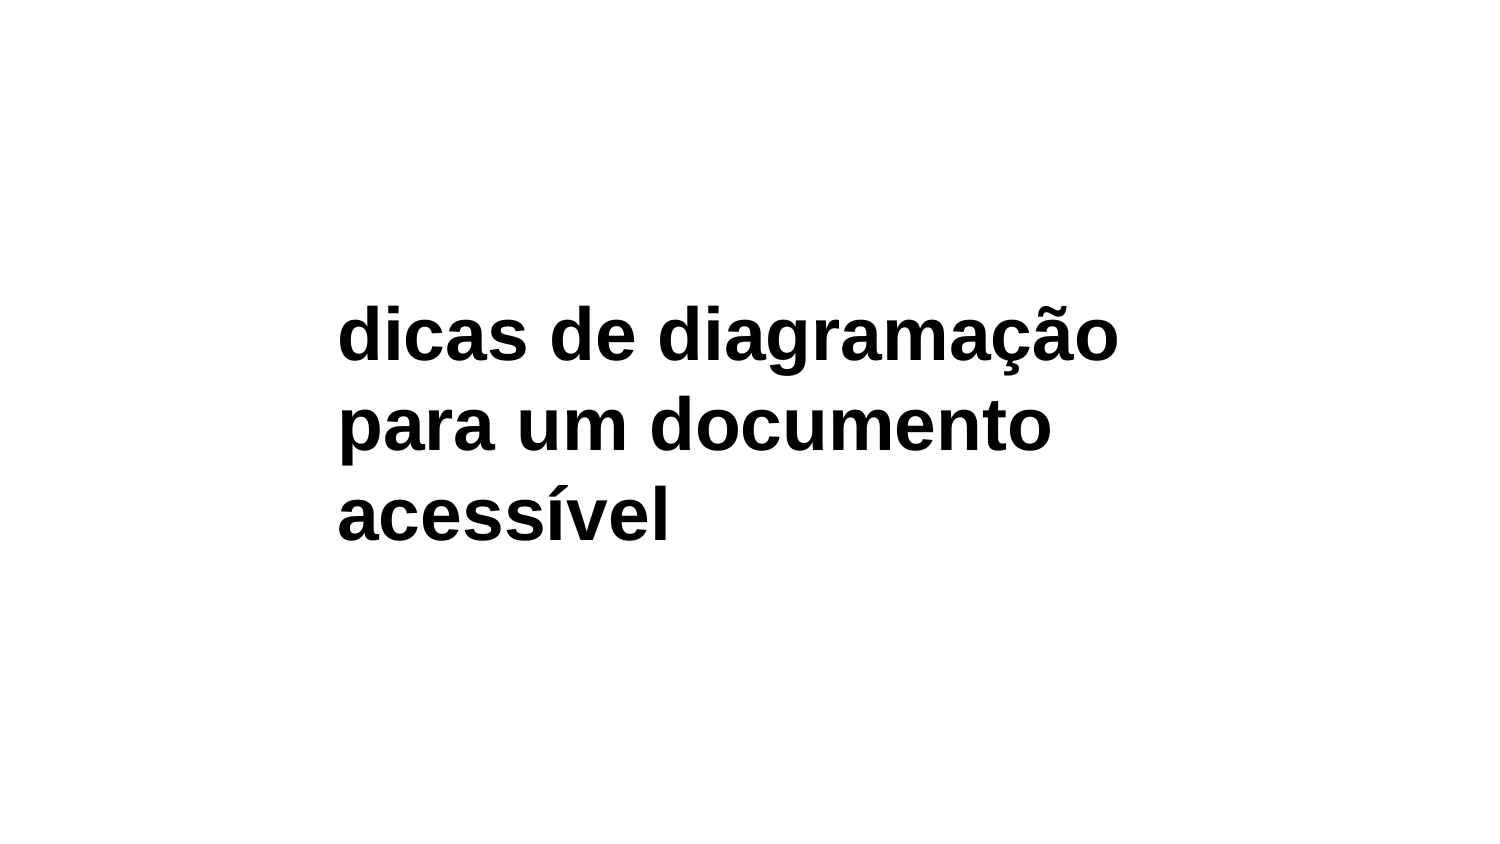

dicas de diagramação para um documento acessível